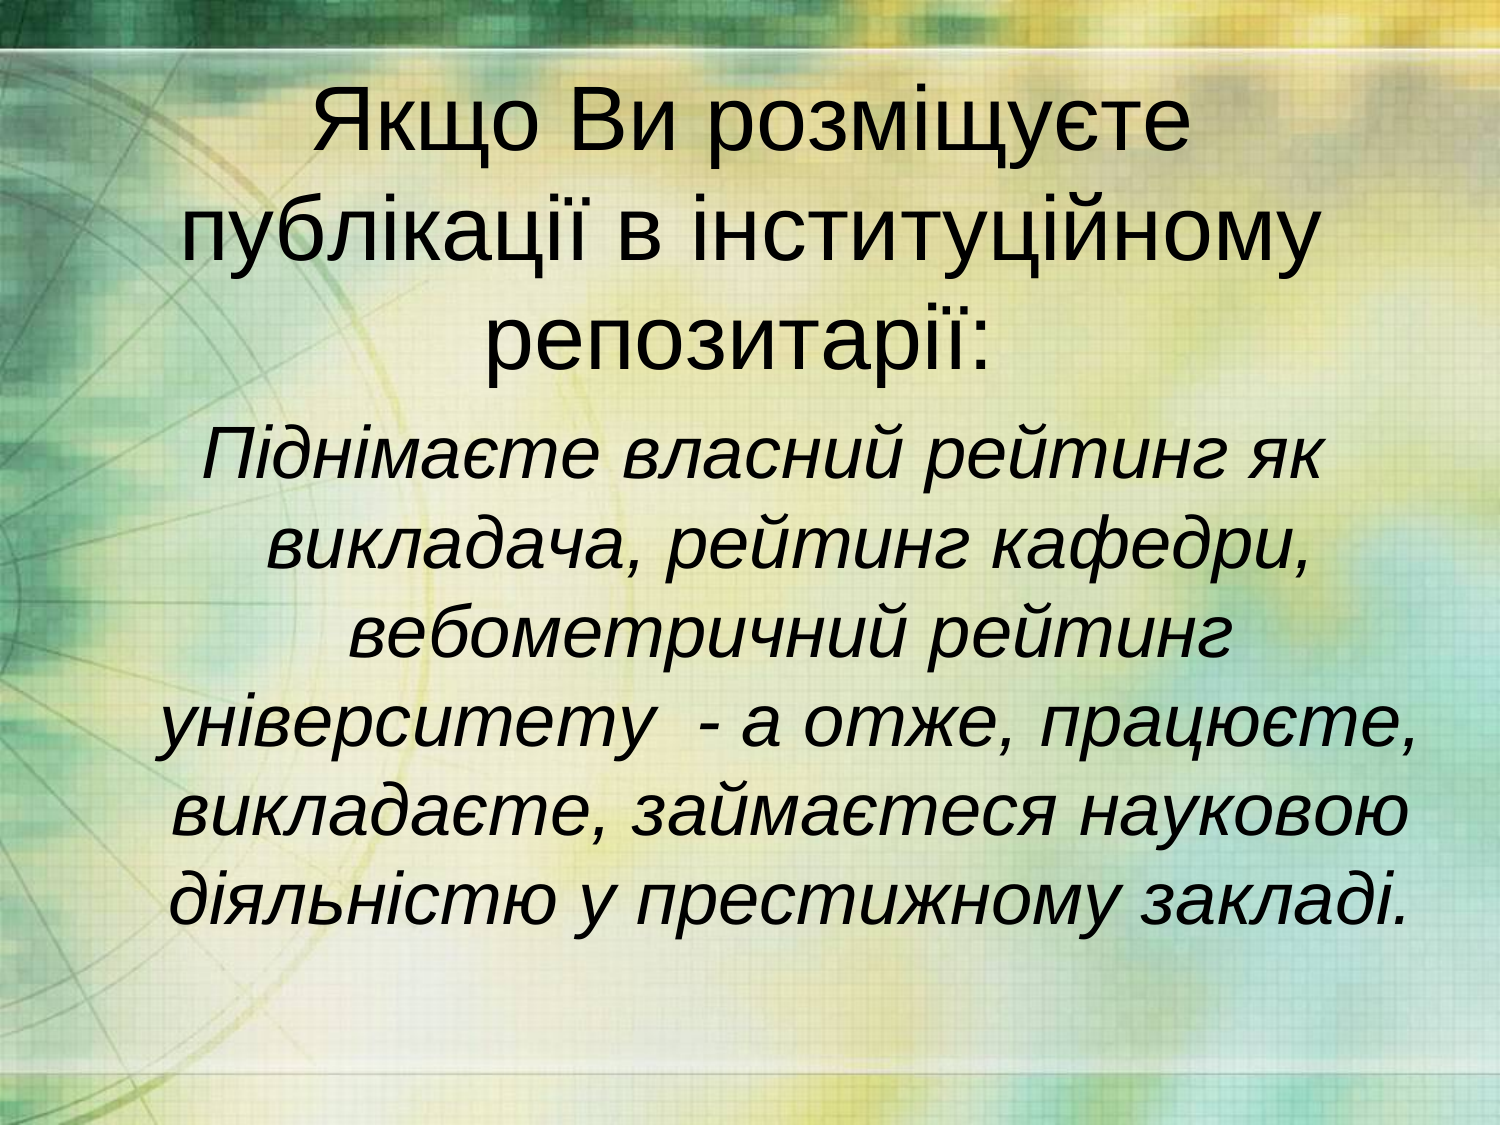

# Якщо Ви розміщуєте публікації в інституційному репозитарії:
Піднімаєте власний рейтинг як викладача, рейтинг кафедри, вебометричний рейтинг університету - а отже, працюєте, викладаєте, займаєтеся науковою діяльністю у престижному закладі.